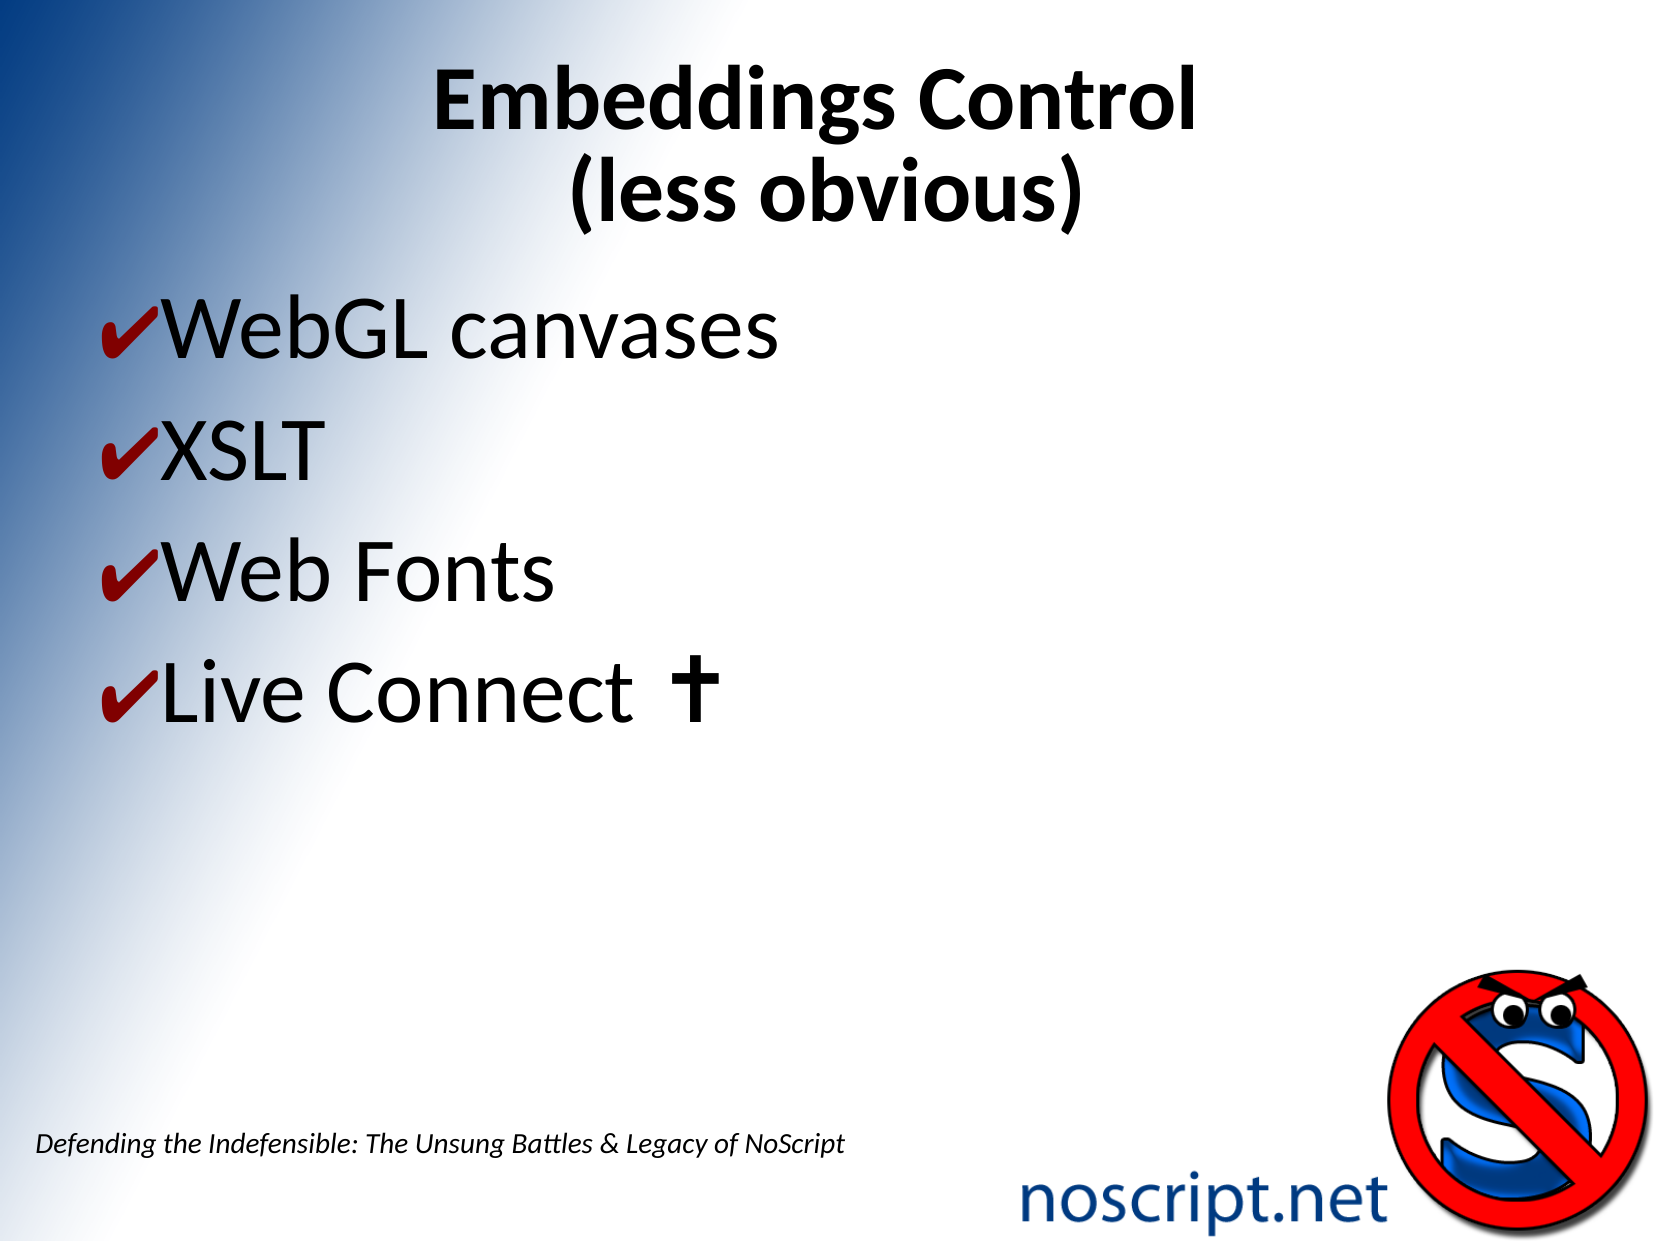

# Embeddings Control (less obvious)
WebGL canvases
XSLT
Web Fonts
Live Connect ✝
Defending the Indefensible: The Unsung Battles & Legacy of NoScript